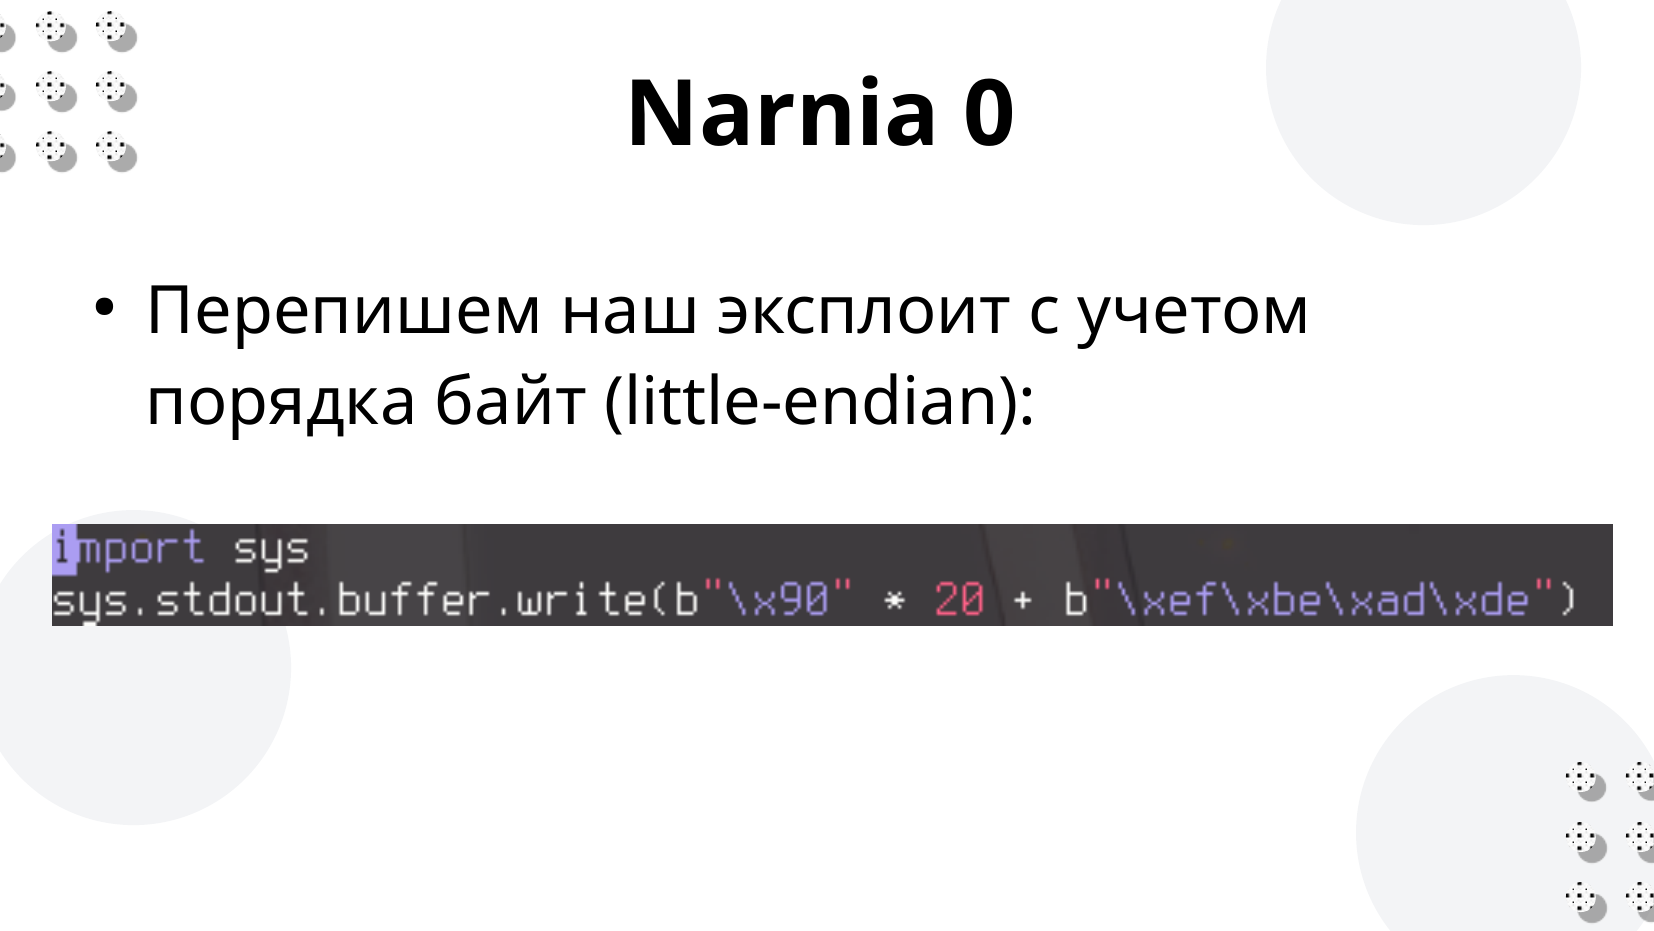

# Narnia 0
Перепишем наш эксплоит с учетом порядка байт (little-endian):